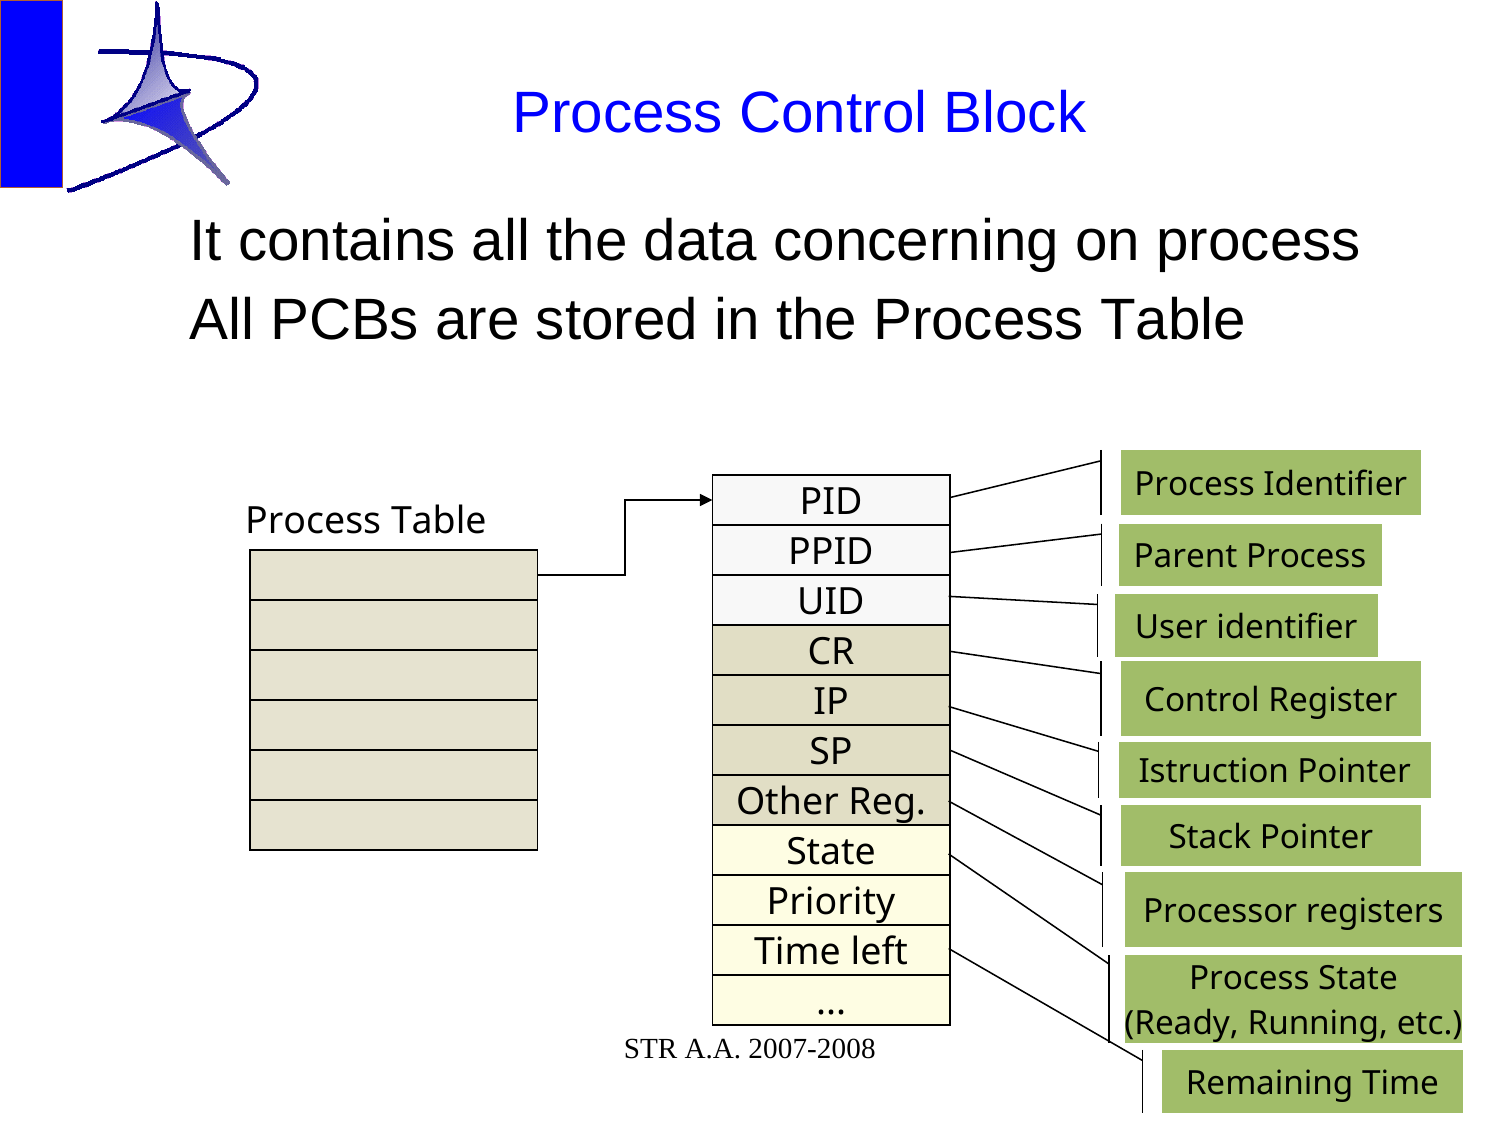

# Process Control Block
It contains all the data concerning on process
All PCBs are stored in the Process Table
Process Identifier
PID
Process Table
Parent Process
PPID
UID
User identifier
CR
Control Register
IP
SP
Istruction Pointer
Other Reg.
Stack Pointer
State
Processor registers
Priority
Time left
Process State
(Ready, Running, etc.)
...
STR A.A. 2007-2008
Remaining Time